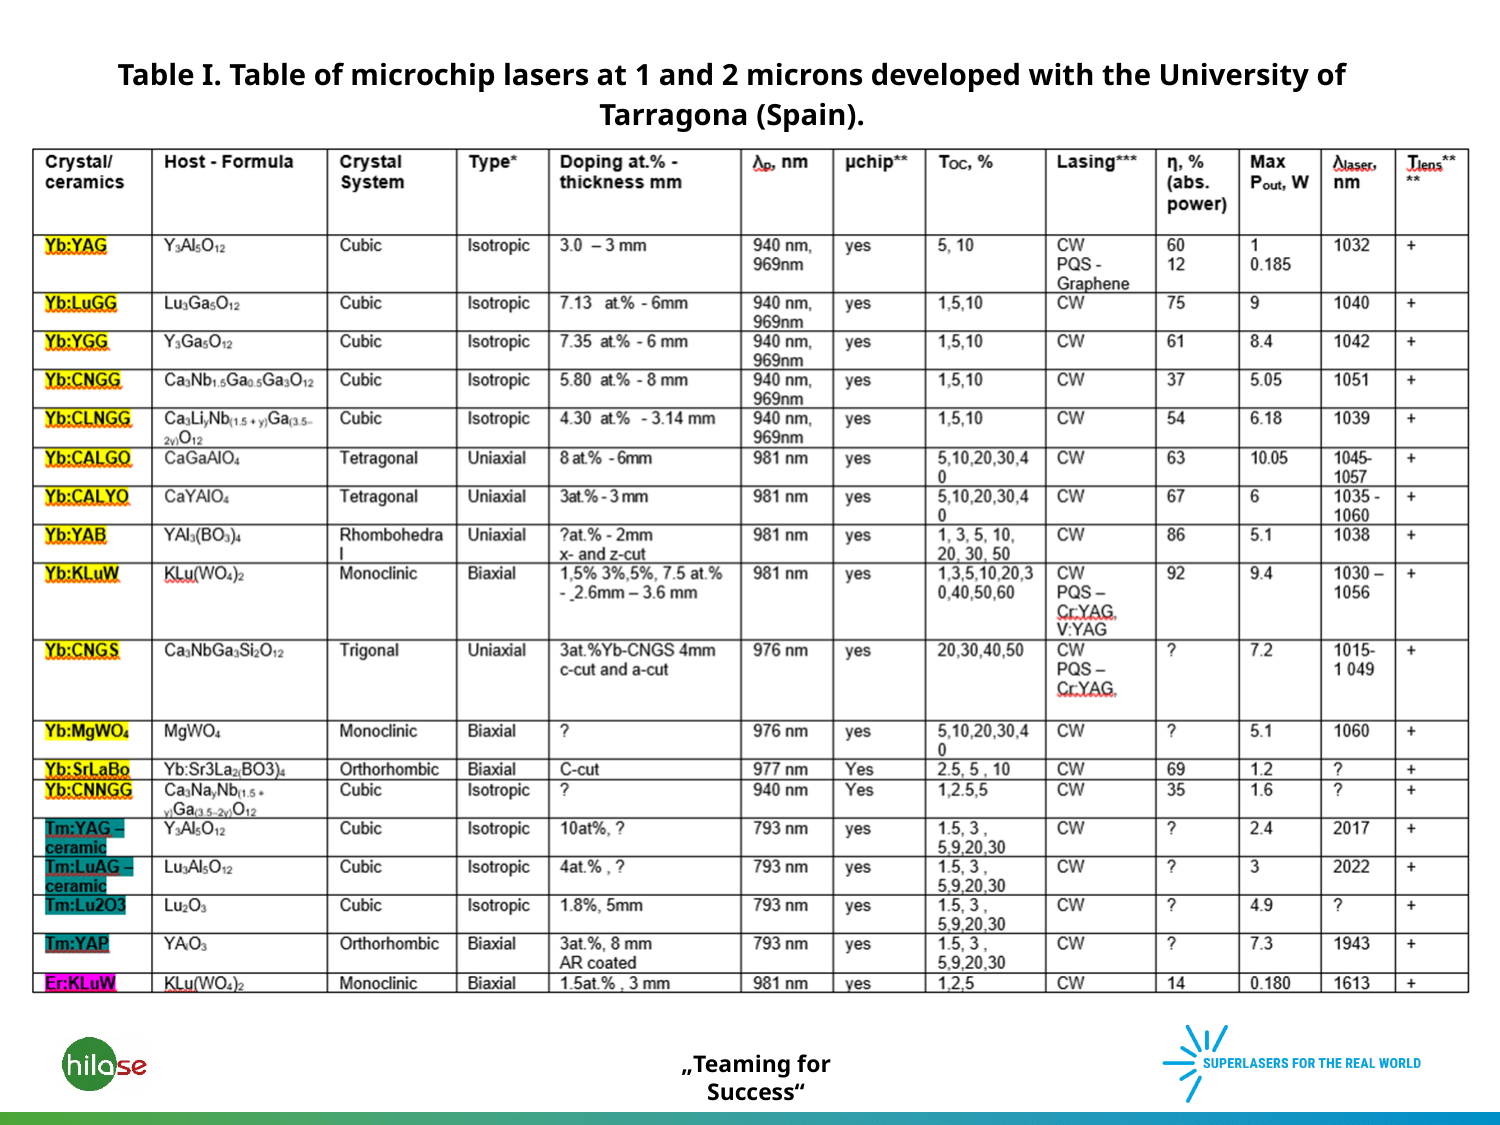

#
Table I. Table of microchip lasers at 1 and 2 microns developed with the University of Tarragona (Spain).